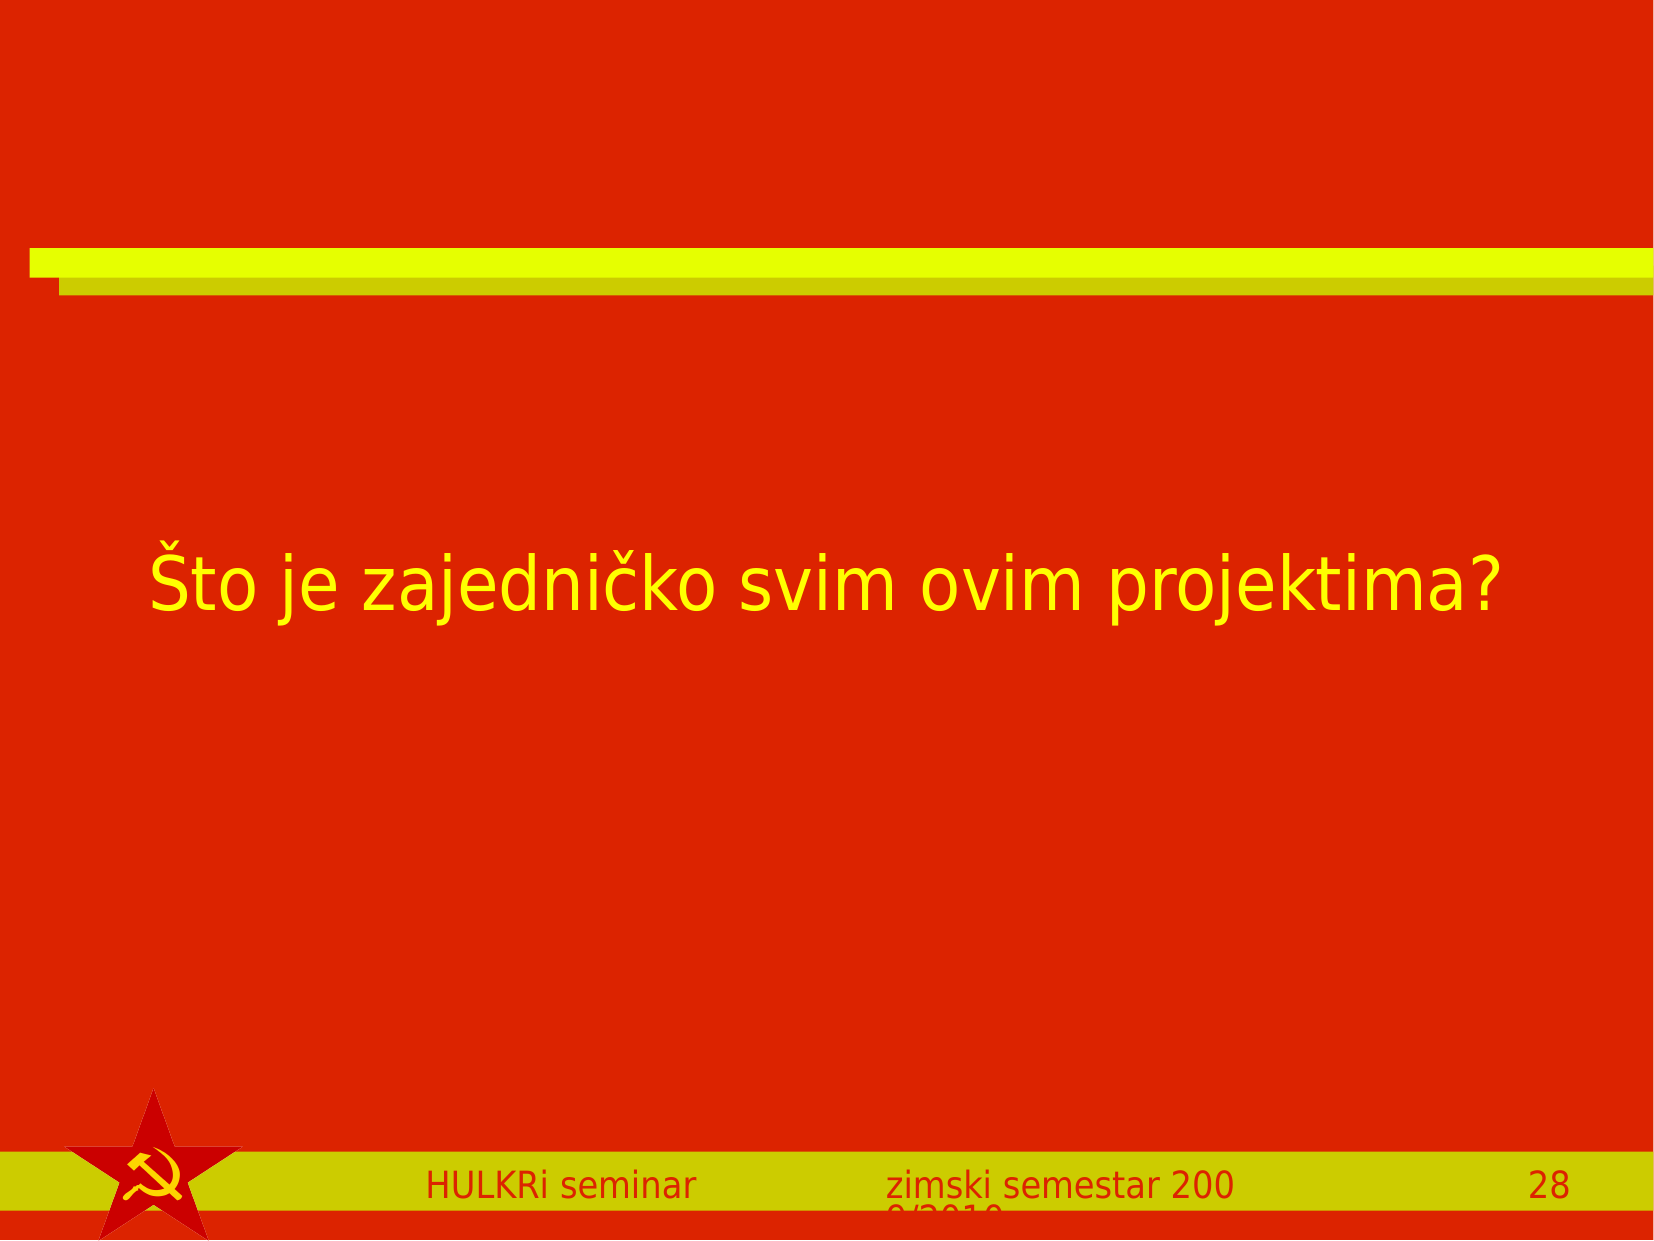

# Što je zajedničko svim ovim projektima?
HULKRi seminar
zimski semestar 2009/2010.
28